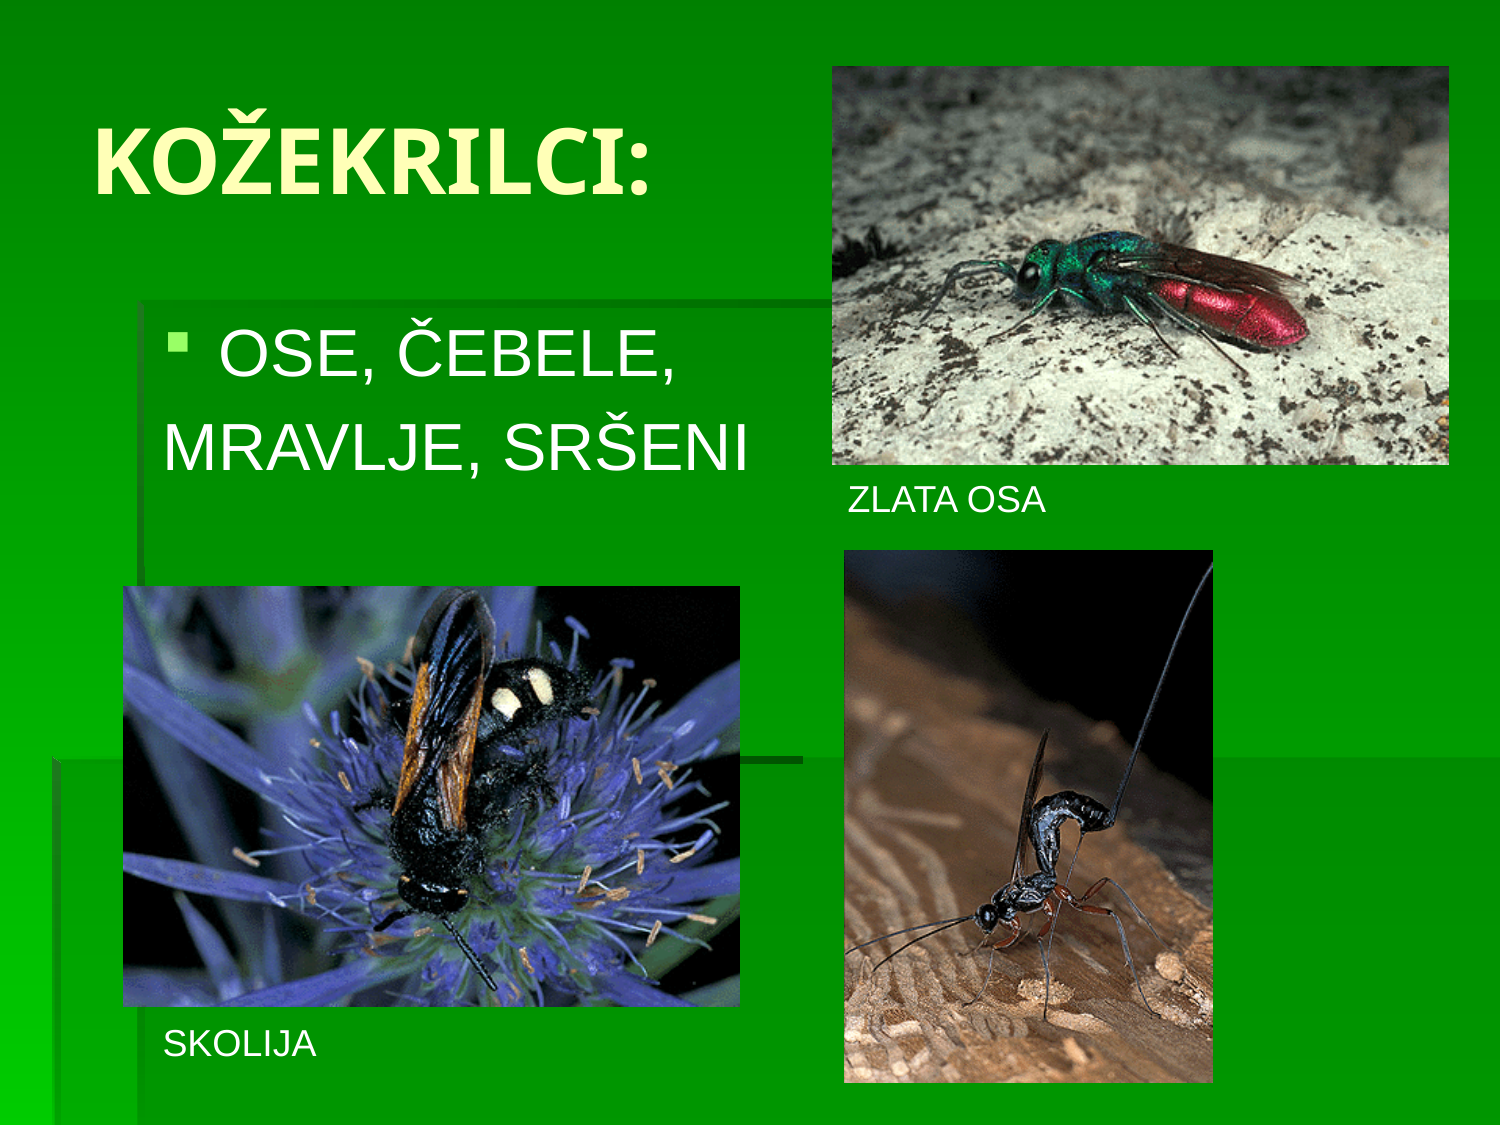

# KOŽEKRILCI:
OSE, ČEBELE,
MRAVLJE, SRŠENI
ZLATA OSA
SKOLIJA